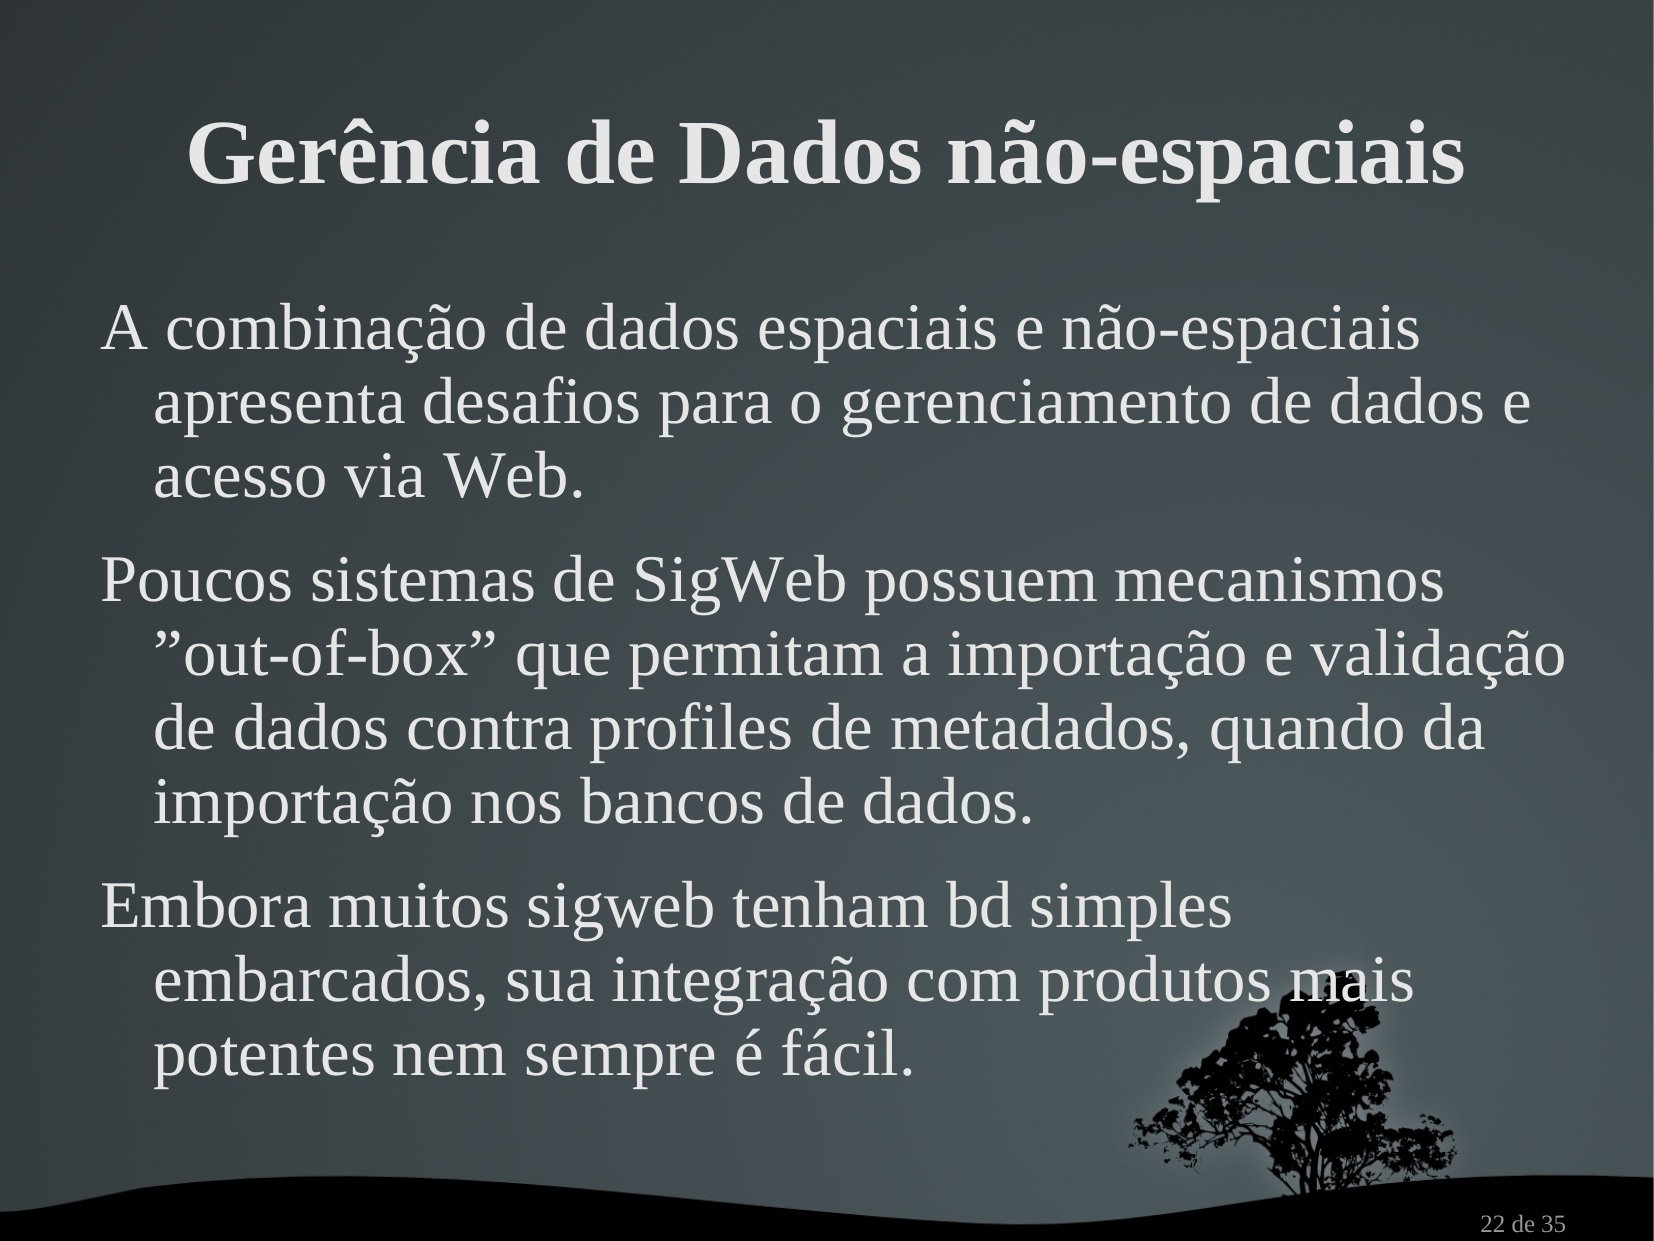

# Gerência de Dados não-espaciais
A combinação de dados espaciais e não-espaciais apresenta desafios para o gerenciamento de dados e acesso via Web.
Poucos sistemas de SigWeb possuem mecanismos ”out-of-box” que permitam a importação e validação de dados contra profiles de metadados, quando da importação nos bancos de dados.
Embora muitos sigweb tenham bd simples embarcados, sua integração com produtos mais potentes nem sempre é fácil.
22